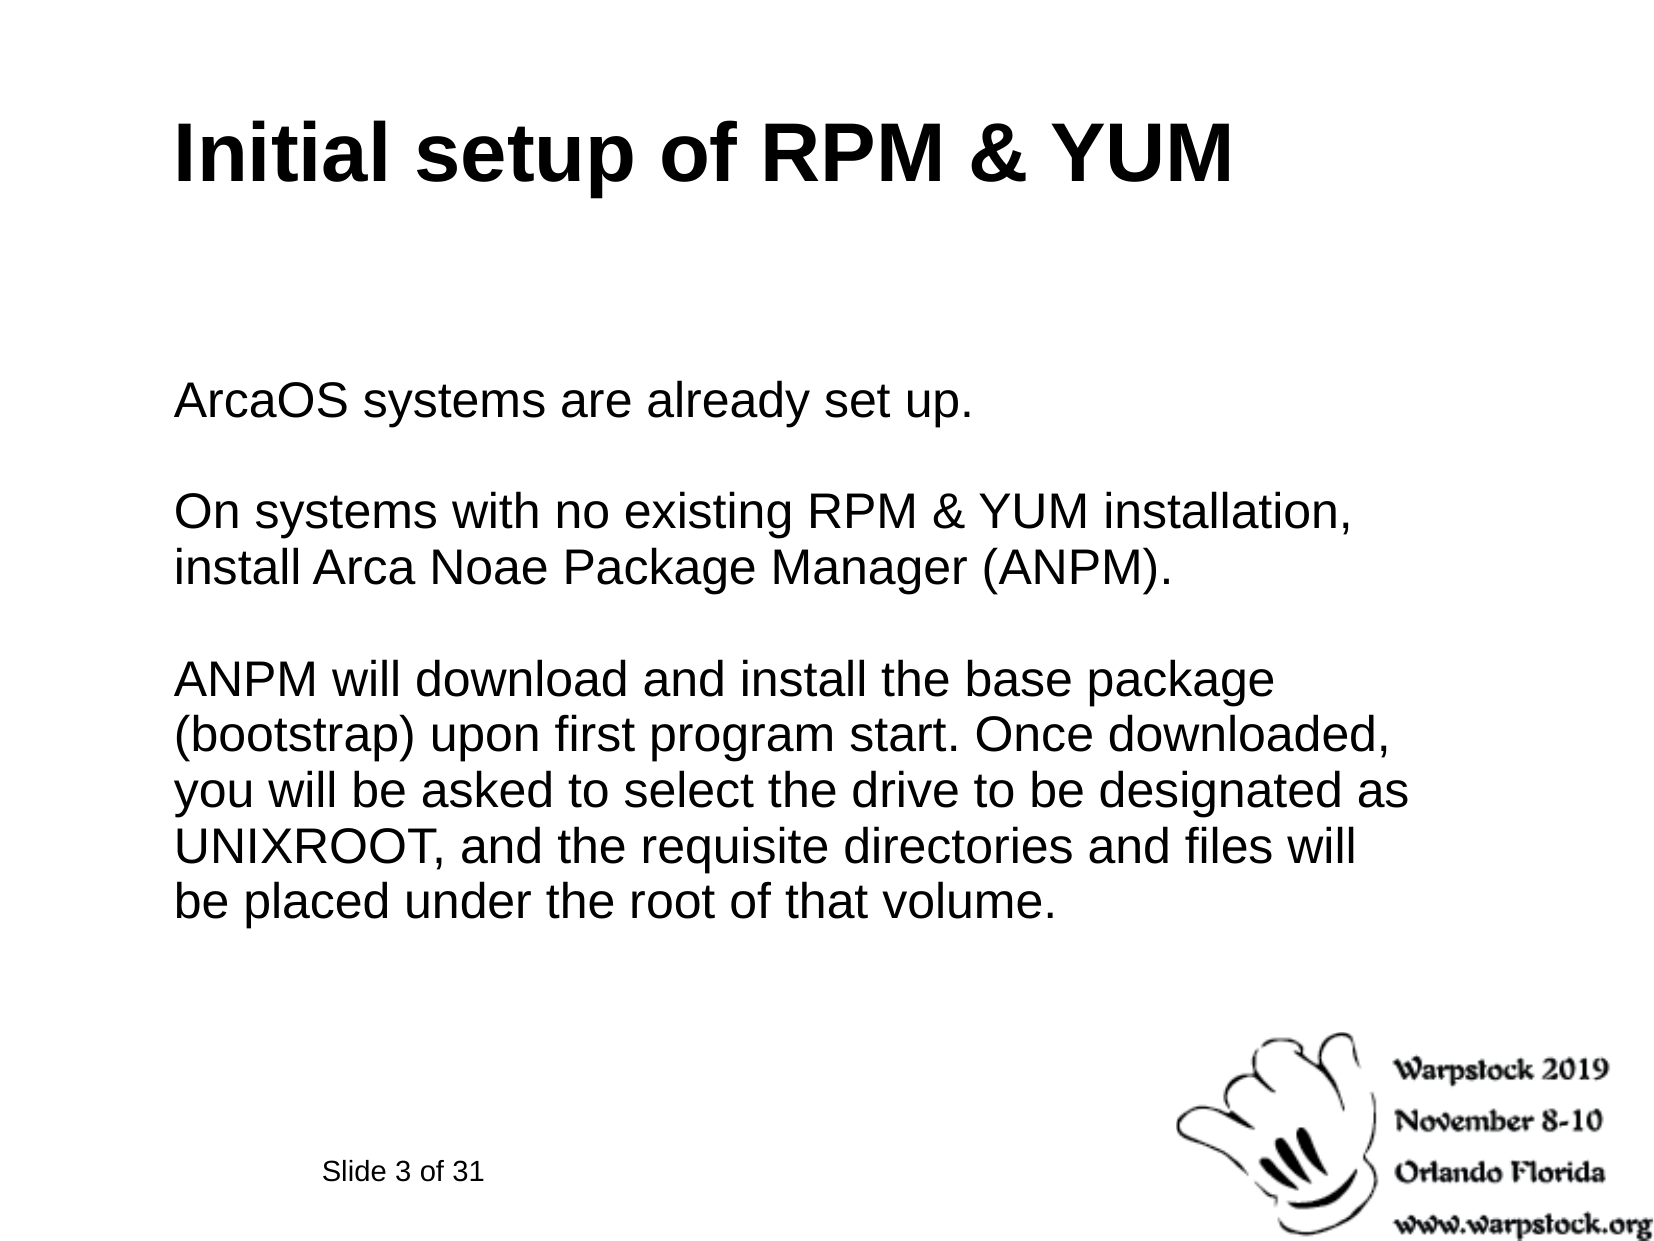

# Initial setup of RPM & YUM
ArcaOS systems are already set up.
On systems with no existing RPM & YUM installation, install Arca Noae Package Manager (ANPM).
ANPM will download and install the base package (bootstrap) upon first program start. Once downloaded, you will be asked to select the drive to be designated as UNIXROOT, and the requisite directories and files will be placed under the root of that volume.